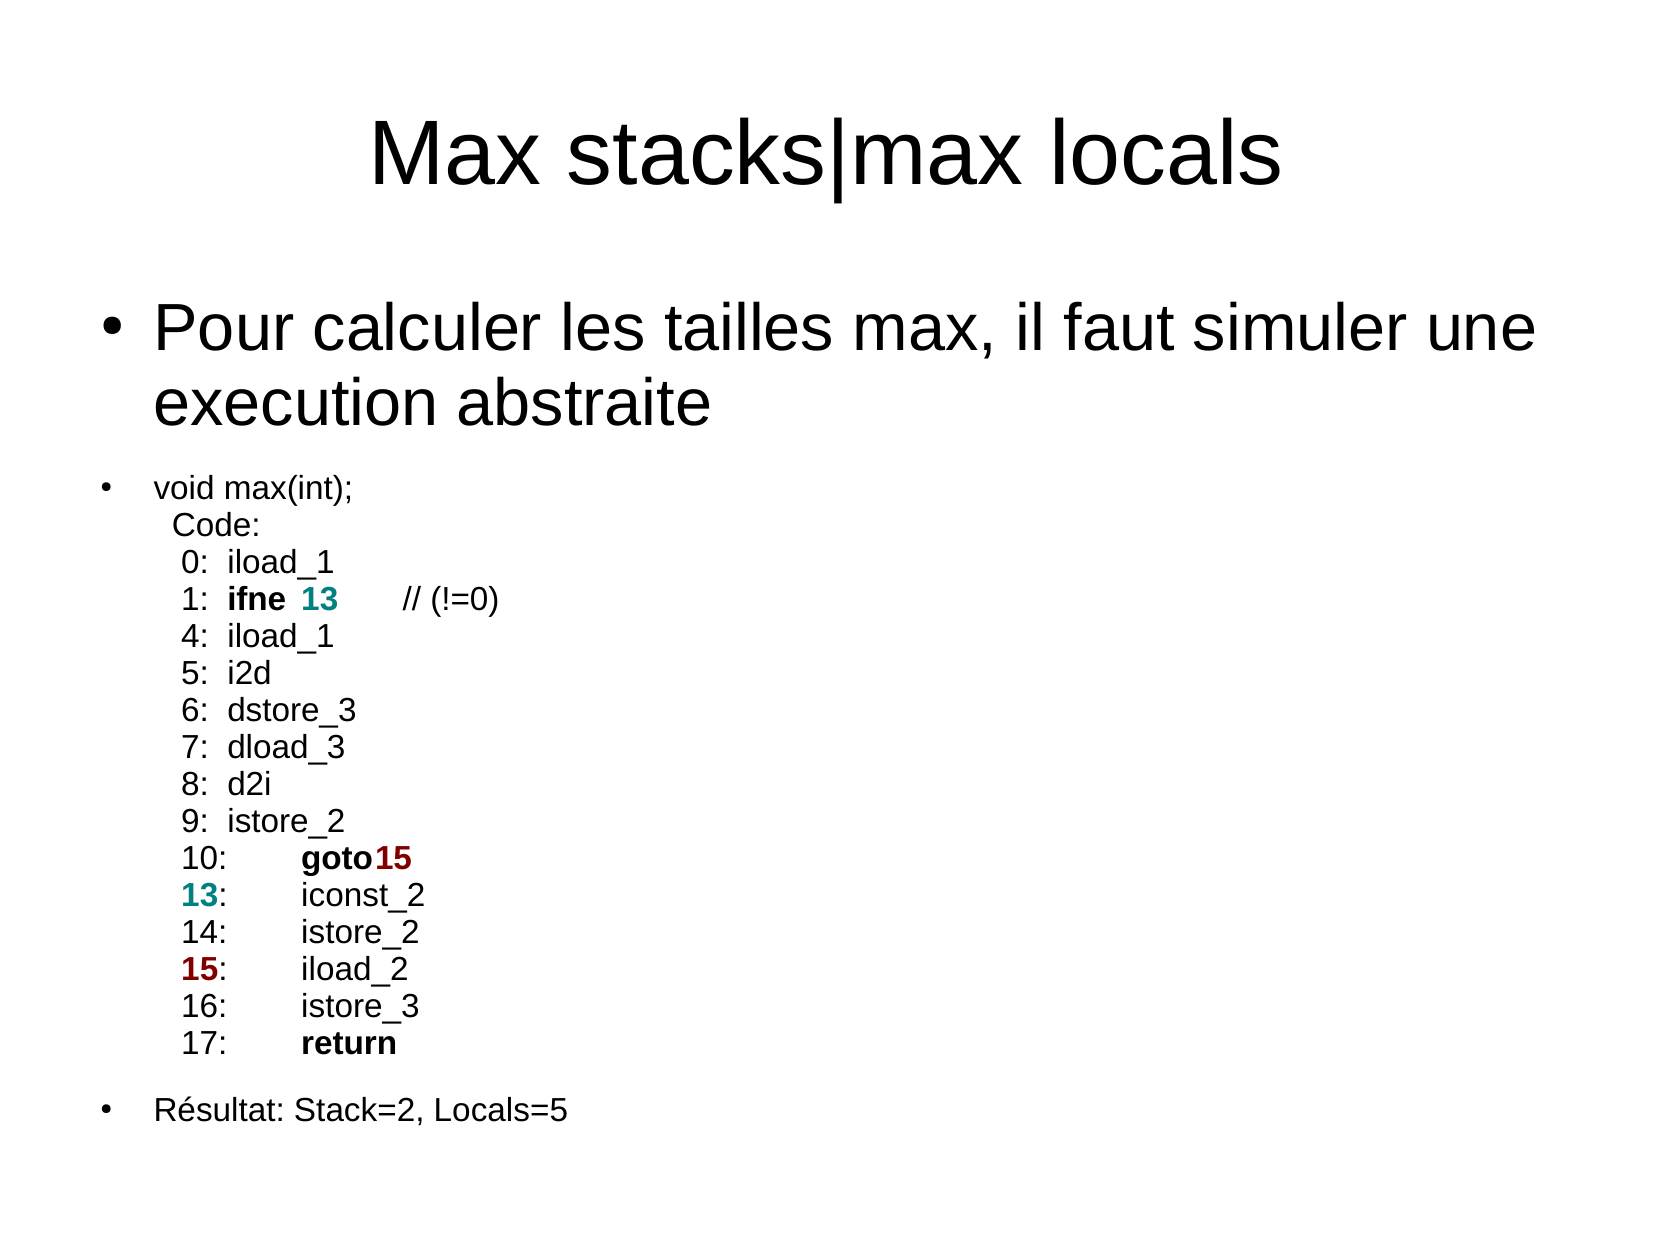

# Max stacks|max locals
Pour calculer les tailles max, il faut simuler une execution abstraite
void max(int);
 Code:
 0:	iload_1
 1:	ifne	13 // (!=0)
 4:	iload_1
 5:	i2d
 6:	dstore_3
 7:	dload_3
 8:	d2i
 9:	istore_2
 10:	goto	15
 13:	iconst_2
 14:	istore_2
 15:	iload_2
 16:	istore_3
 17:	return
Résultat: Stack=2, Locals=5